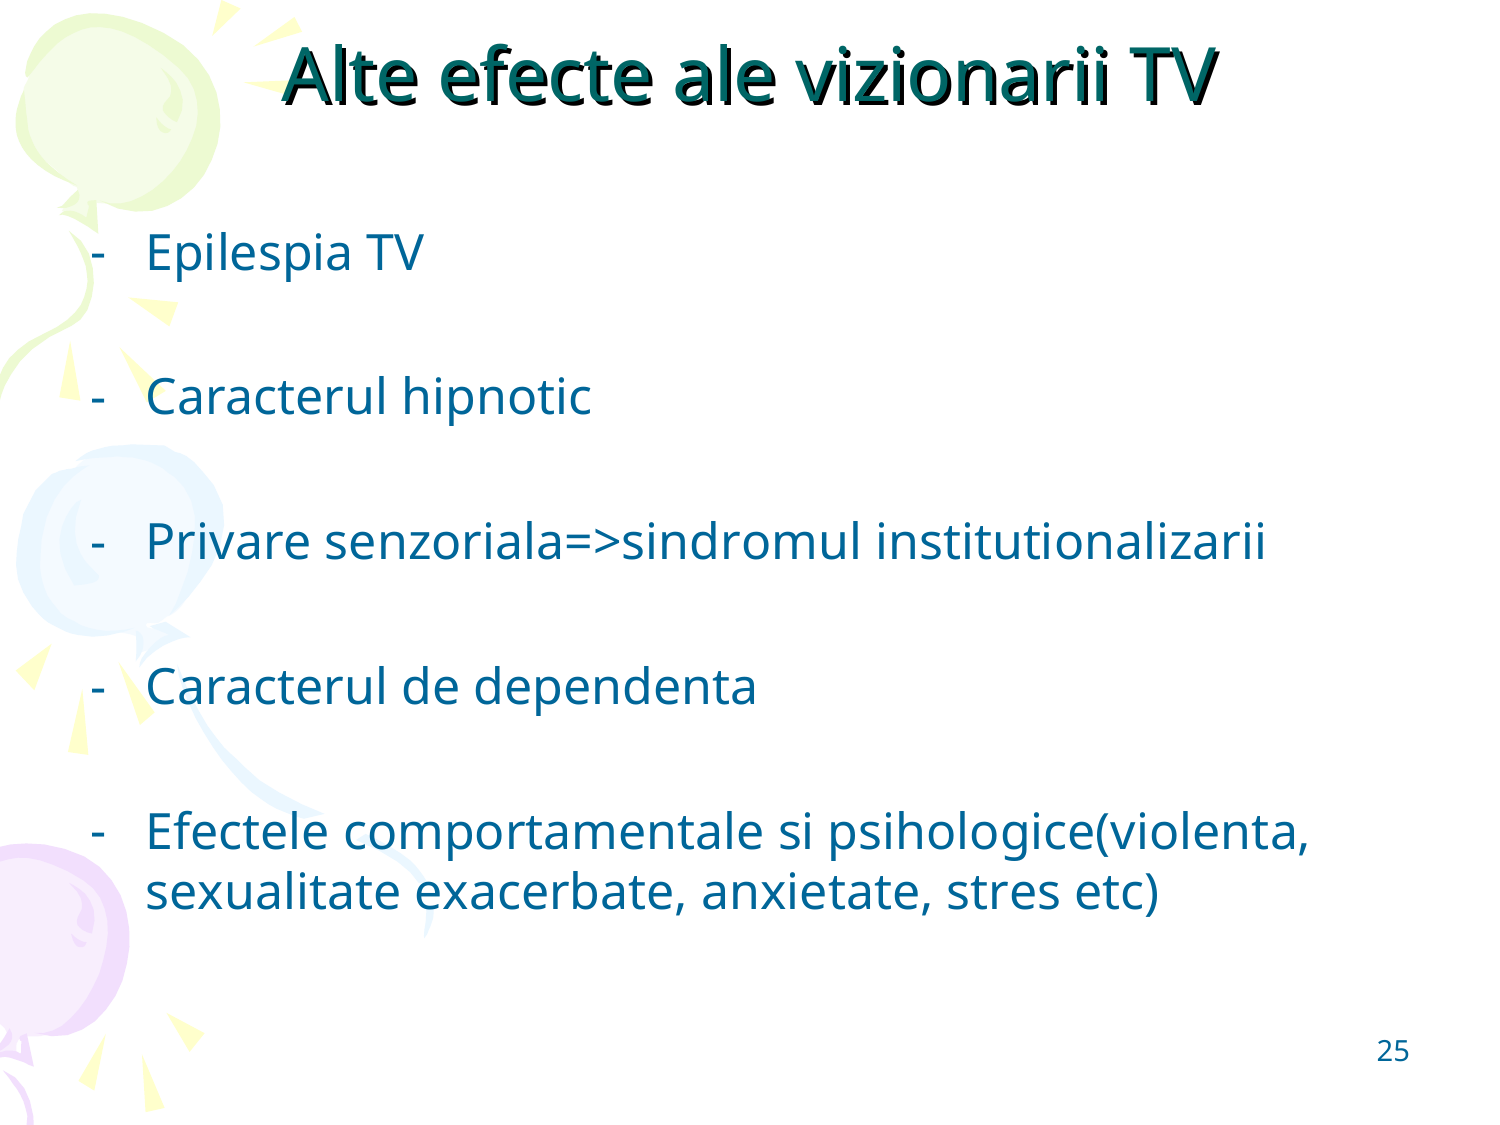

Alte efecte ale vizionarii TV
Epilespia TV
Caracterul hipnotic
Privare senzoriala=>sindromul institutionalizarii
Caracterul de dependenta
Efectele comportamentale si psihologice(violenta, sexualitate exacerbate, anxietate, stres etc)